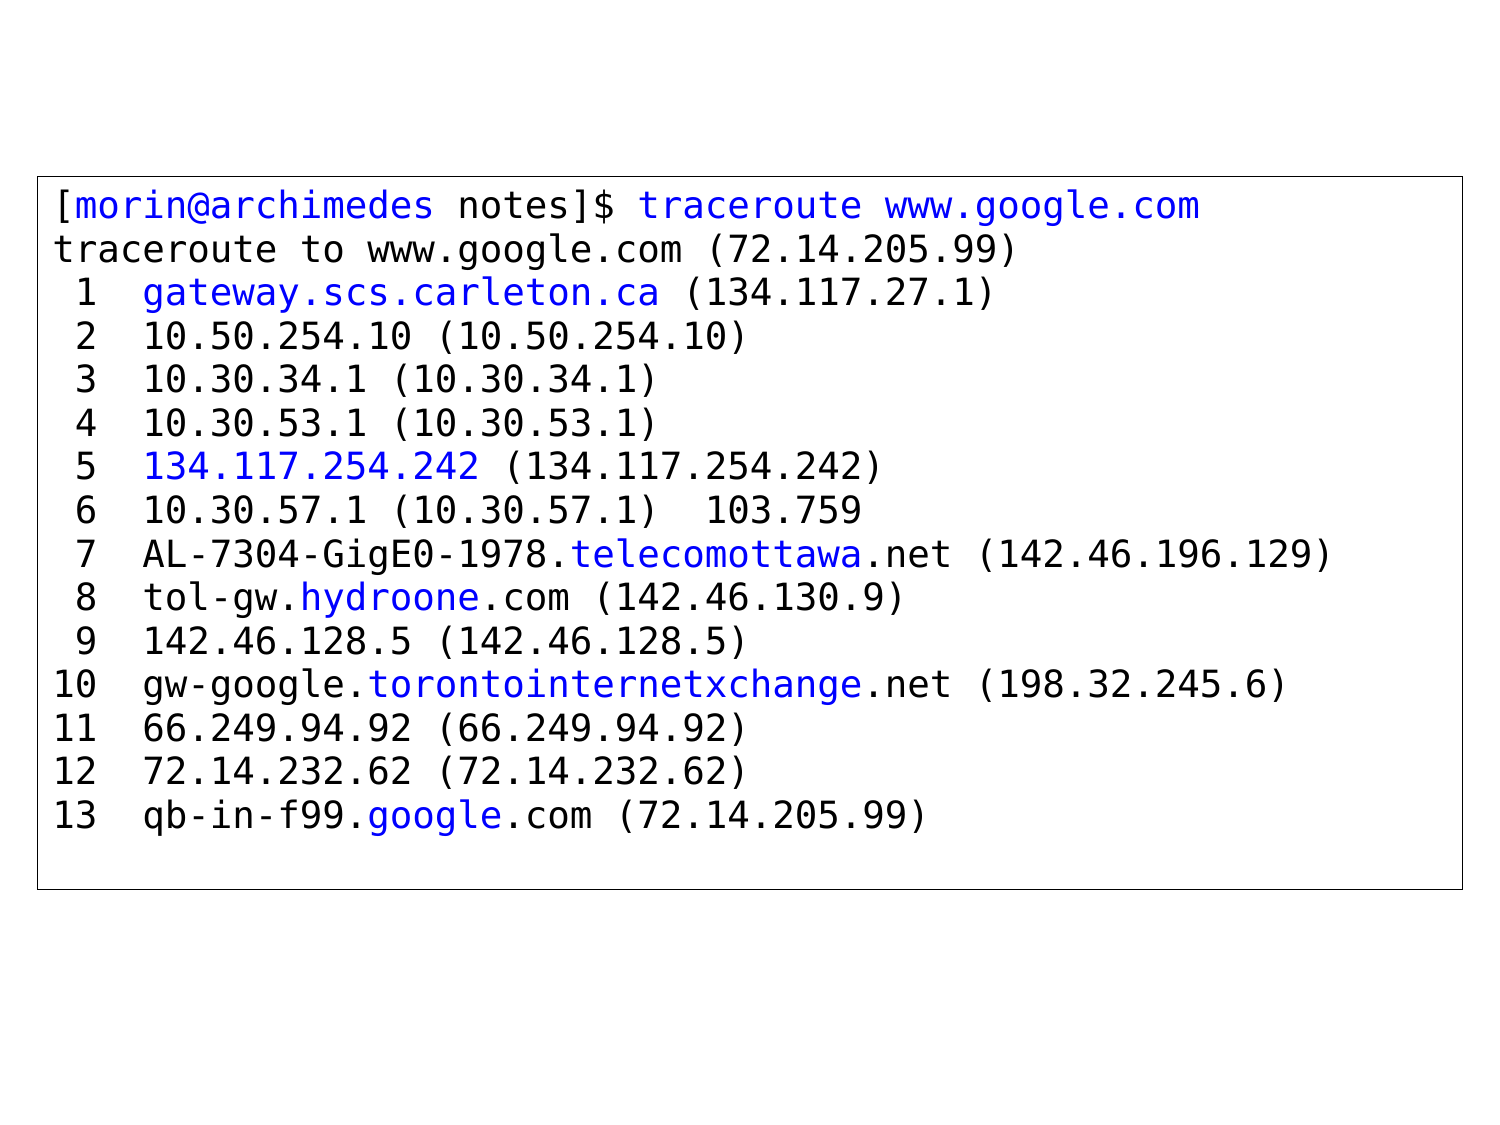

[morin@archimedes notes]$ traceroute www.google.com
traceroute to www.google.com (72.14.205.99)
 1 gateway.scs.carleton.ca (134.117.27.1)
 2 10.50.254.10 (10.50.254.10)
 3 10.30.34.1 (10.30.34.1)
 4 10.30.53.1 (10.30.53.1)
 5 134.117.254.242 (134.117.254.242)
 6 10.30.57.1 (10.30.57.1) 103.759
 7 AL-7304-GigE0-1978.telecomottawa.net (142.46.196.129)
 8 tol-gw.hydroone.com (142.46.130.9)
 9 142.46.128.5 (142.46.128.5)
10 gw-google.torontointernetxchange.net (198.32.245.6)
11 66.249.94.92 (66.249.94.92)
12 72.14.232.62 (72.14.232.62)
13 qb-in-f99.google.com (72.14.205.99)
4